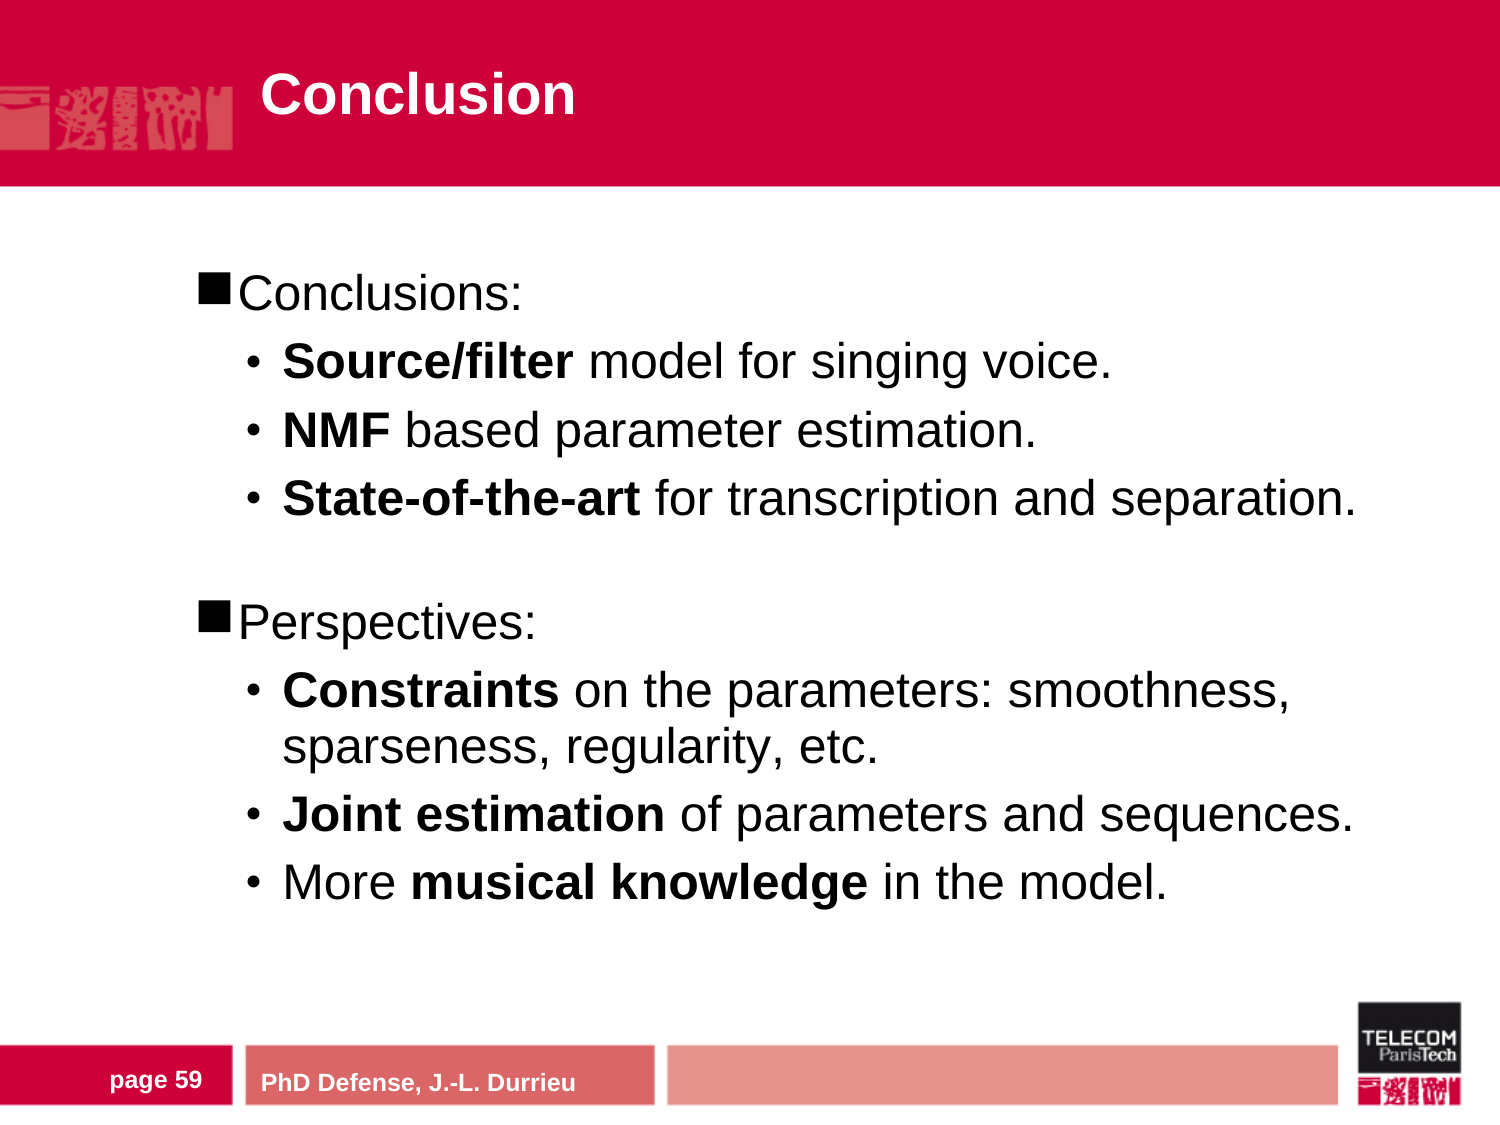

# Conclusion
Conclusions:
Source/filter model for singing voice.
NMF based parameter estimation.
State-of-the-art for transcription and separation.
Perspectives:
Constraints on the parameters: smoothness, sparseness, regularity, etc.
Joint estimation of parameters and sequences.
More musical knowledge in the model.
59